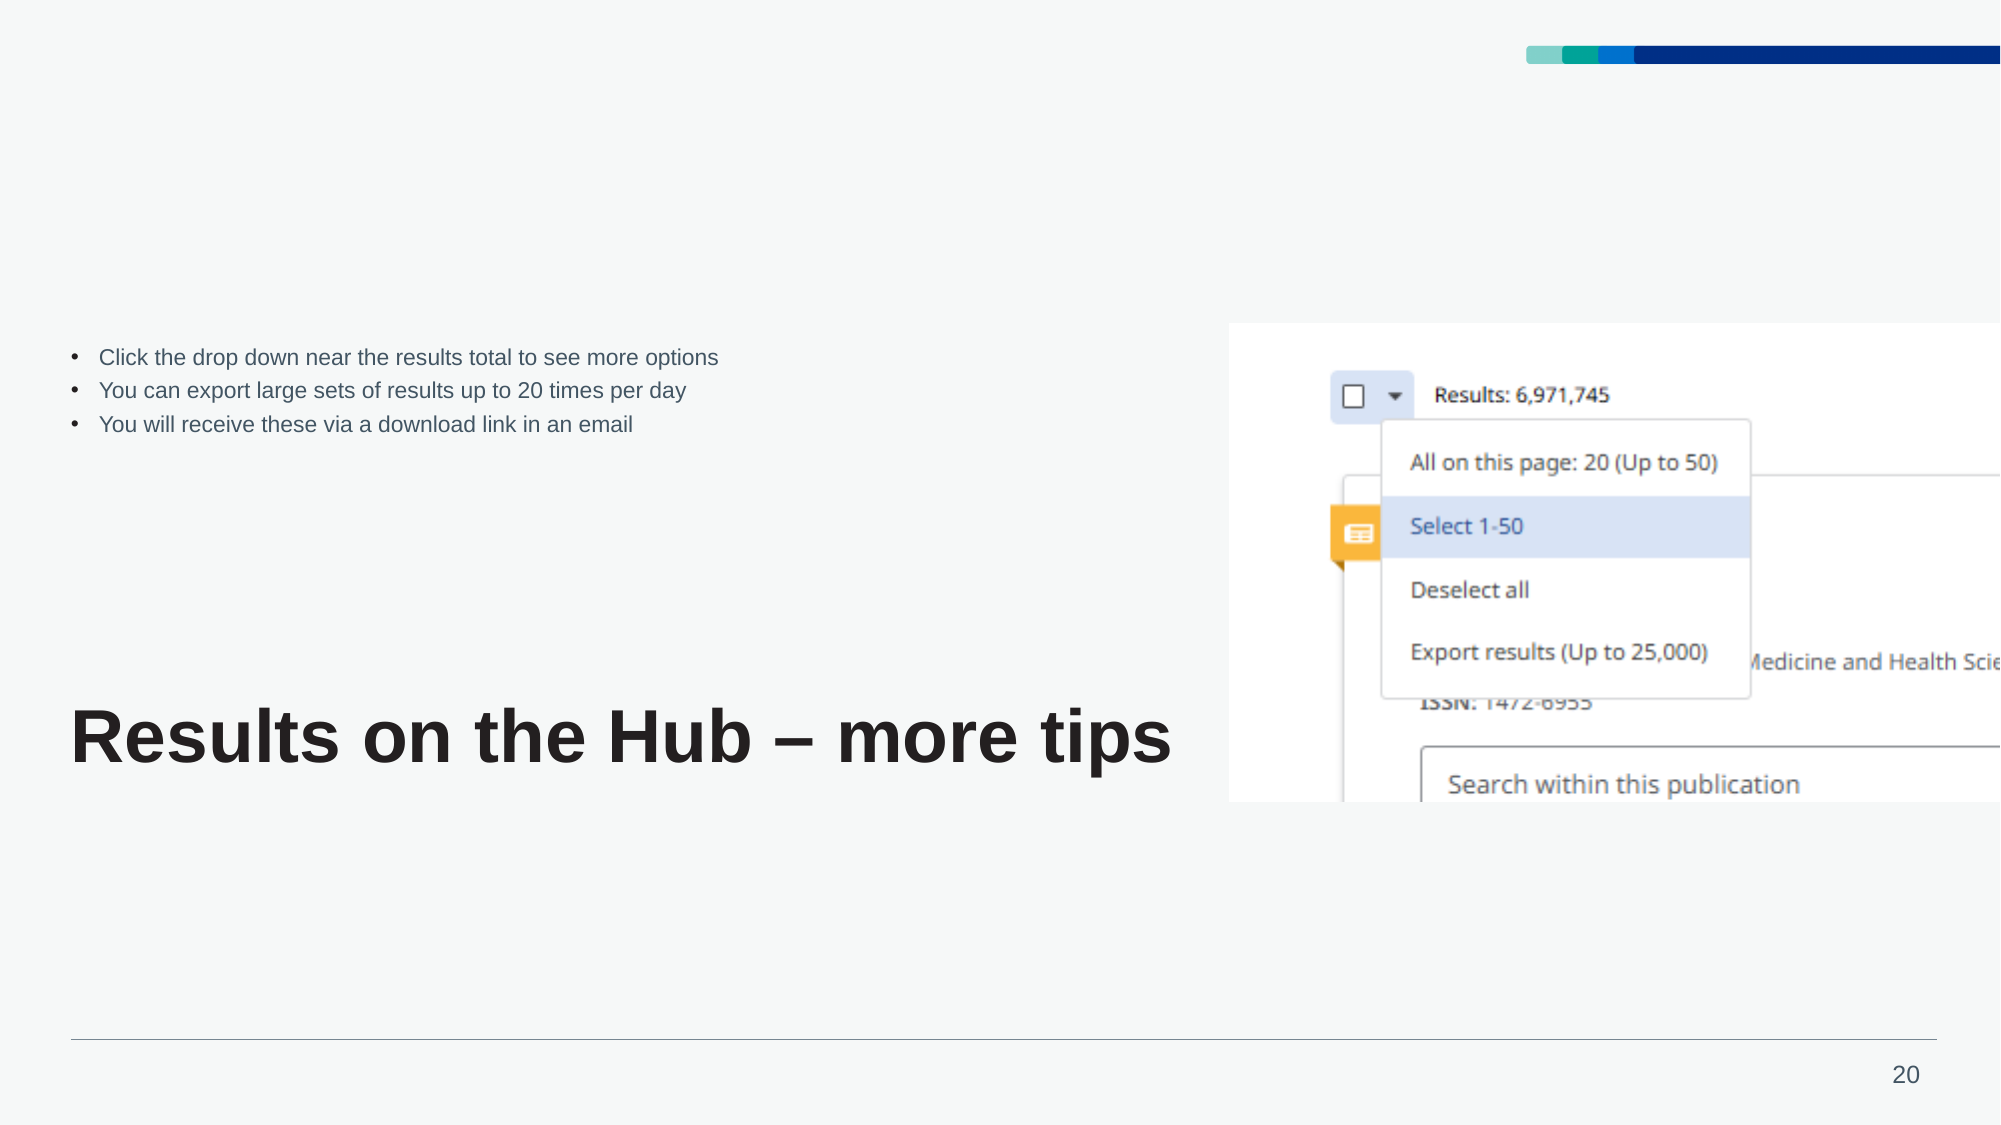

Click the drop down near the results total to see more options
You can export large sets of results up to 20 times per day
You will receive these via a download link in an email
# Results on the Hub – more tips